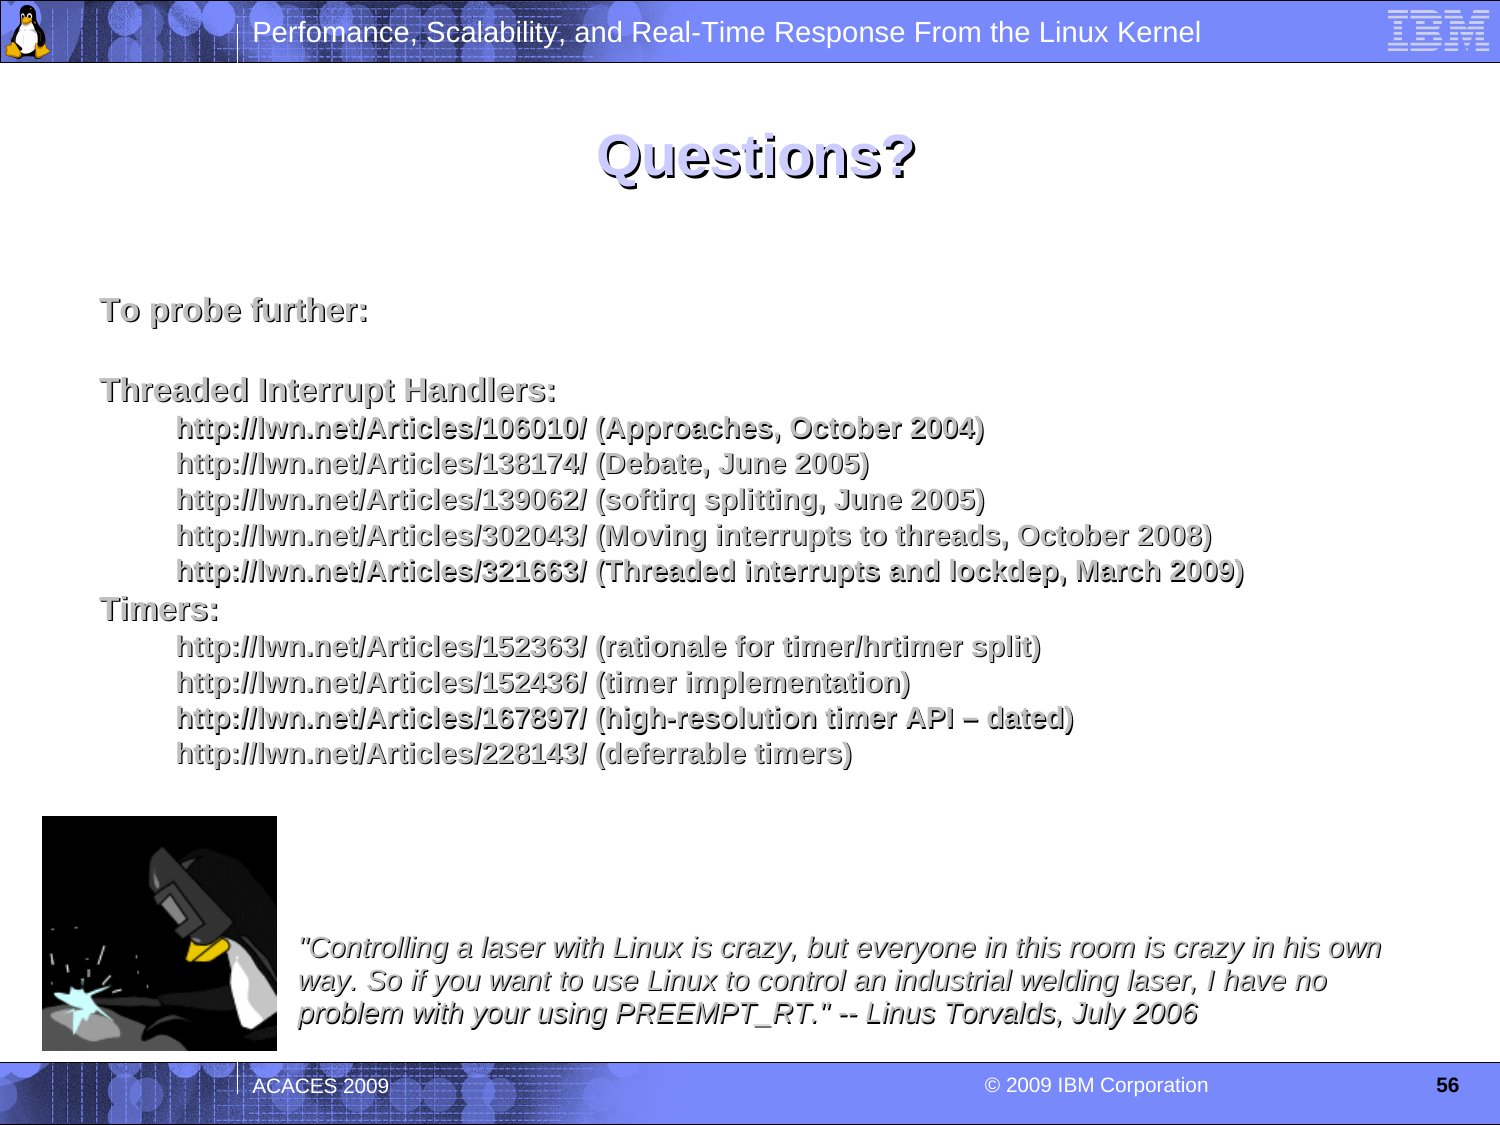

# Questions?
To probe further:
Threaded Interrupt Handlers:
http://lwn.net/Articles/106010/ (Approaches, October 2004)
http://lwn.net/Articles/138174/ (Debate, June 2005)
http://lwn.net/Articles/139062/ (softirq splitting, June 2005)
http://lwn.net/Articles/302043/ (Moving interrupts to threads, October 2008)
http://lwn.net/Articles/321663/ (Threaded interrupts and lockdep, March 2009)
Timers:
http://lwn.net/Articles/152363/ (rationale for timer/hrtimer split)
http://lwn.net/Articles/152436/ (timer implementation)
http://lwn.net/Articles/167897/ (high-resolution timer API – dated)
http://lwn.net/Articles/228143/ (deferrable timers)
"Controlling a laser with Linux is crazy, but everyone in this room is crazy in his own way. So if you want to use Linux to control an industrial welding laser, I have no problem with your using PREEMPT_RT." -- Linus Torvalds, July 2006
56